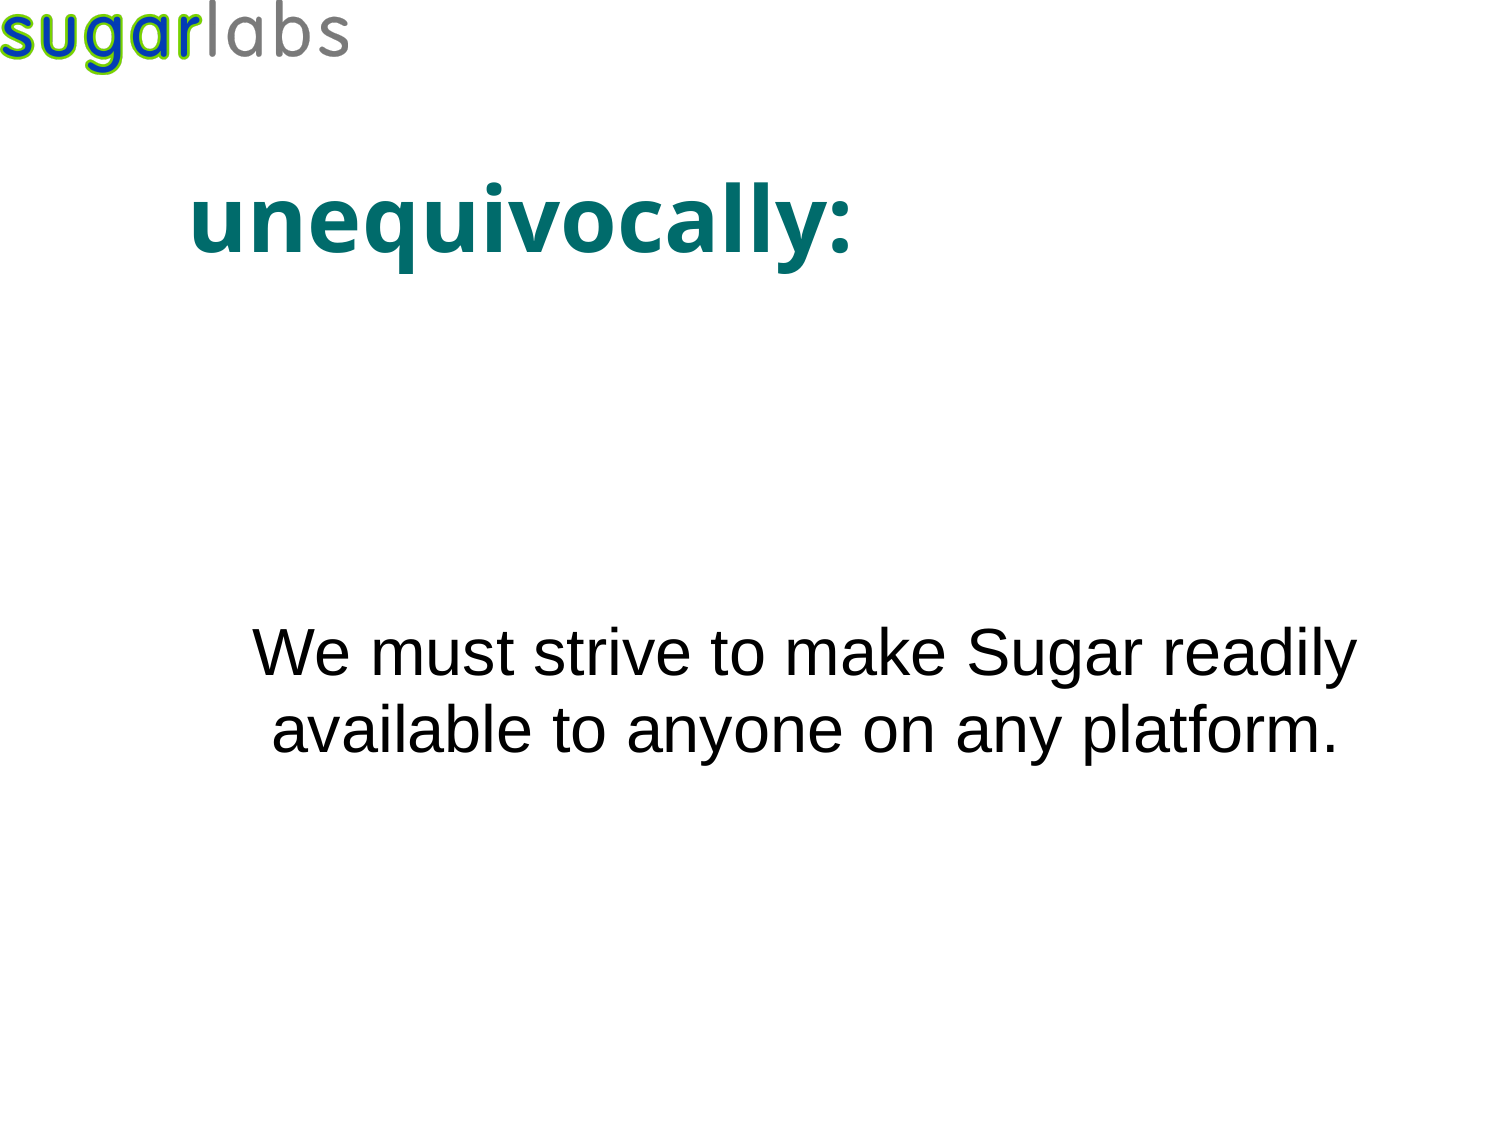

# unequivocally:
We must strive to make Sugar readily available to anyone on any platform.